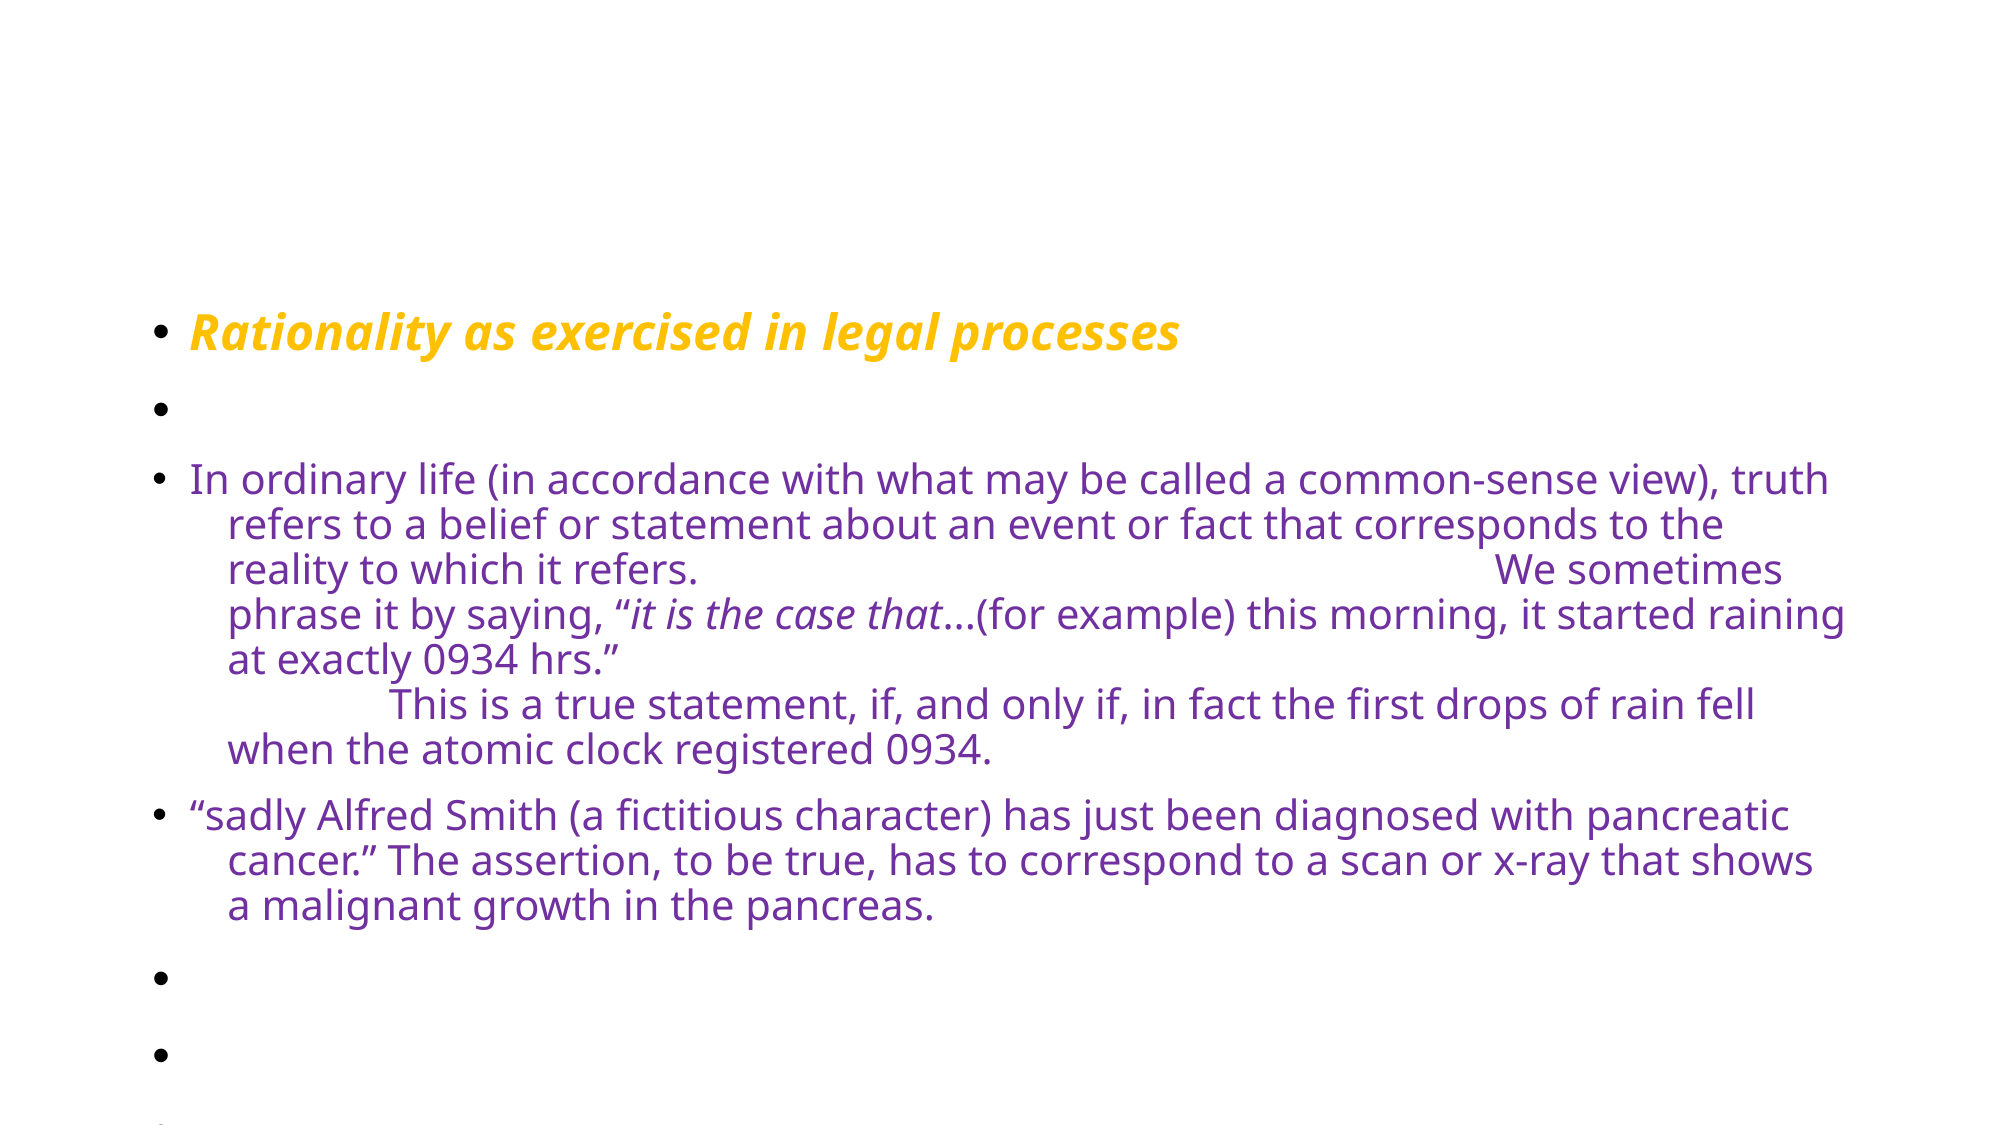

#
Rationality as exercised in legal processes
In ordinary life (in accordance with what may be called a common-sense view), truth refers to a belief or statement about an event or fact that corresponds to the reality to which it refers. We sometimes phrase it by saying, “it is the case that...(for example) this morning, it started raining at exactly 0934 hrs.” This is a true statement, if, and only if, in fact the first drops of rain fell when the atomic clock registered 0934.
“sadly Alfred Smith (a fictitious character) has just been diagnosed with pancreatic cancer.” The assertion, to be true, has to correspond to a scan or x-ray that shows a malignant growth in the pancreas.